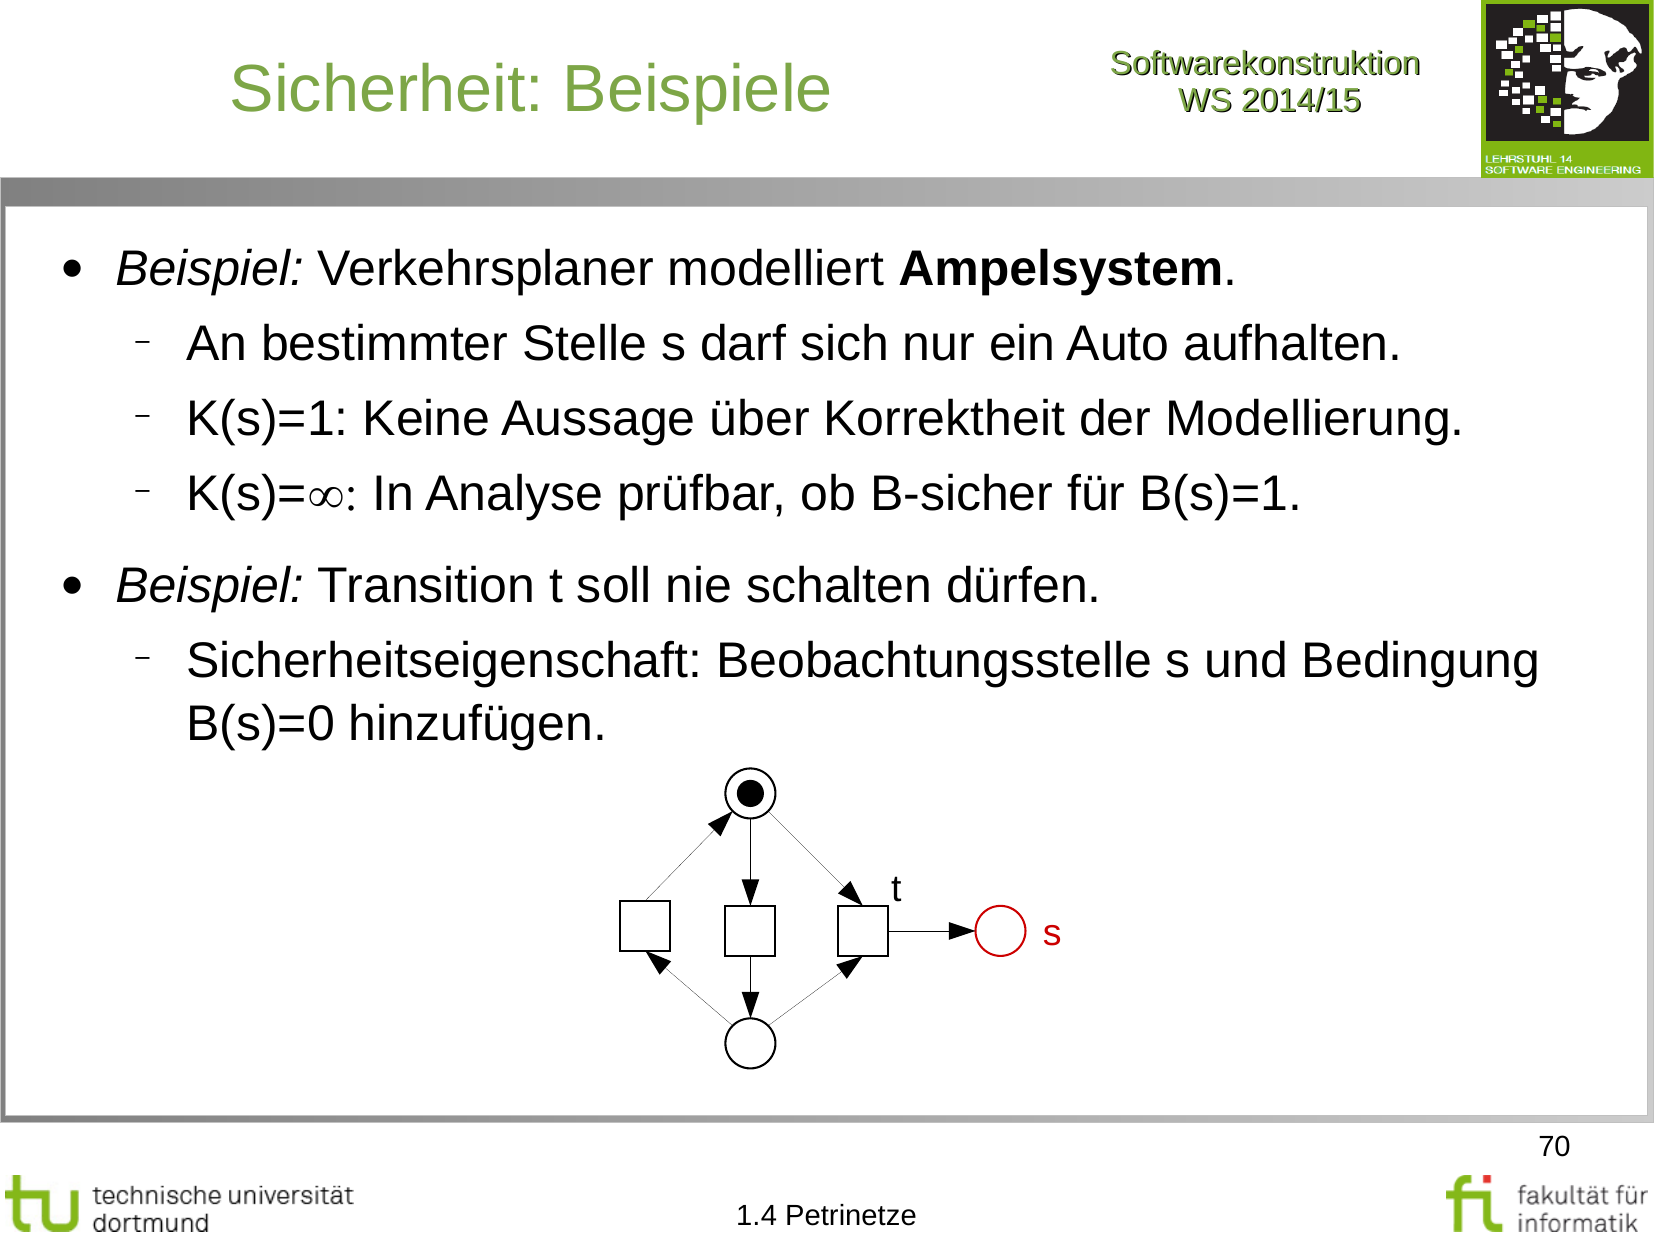

# Sicherheit: Beispiele
Beispiel: Verkehrsplaner modelliert Ampelsystem.
An bestimmter Stelle s darf sich nur ein Auto aufhalten.
K(s)=1: Keine Aussage über Korrektheit der Modellierung.
K(s)=: In Analyse prüfbar, ob B-sicher für B(s)=1.
Beispiel: Transition t soll nie schalten dürfen.
Sicherheitseigenschaft: Beobachtungsstelle s und Bedingung B(s)=0 hinzufügen.
t
s
70
1.4 Petrinetze